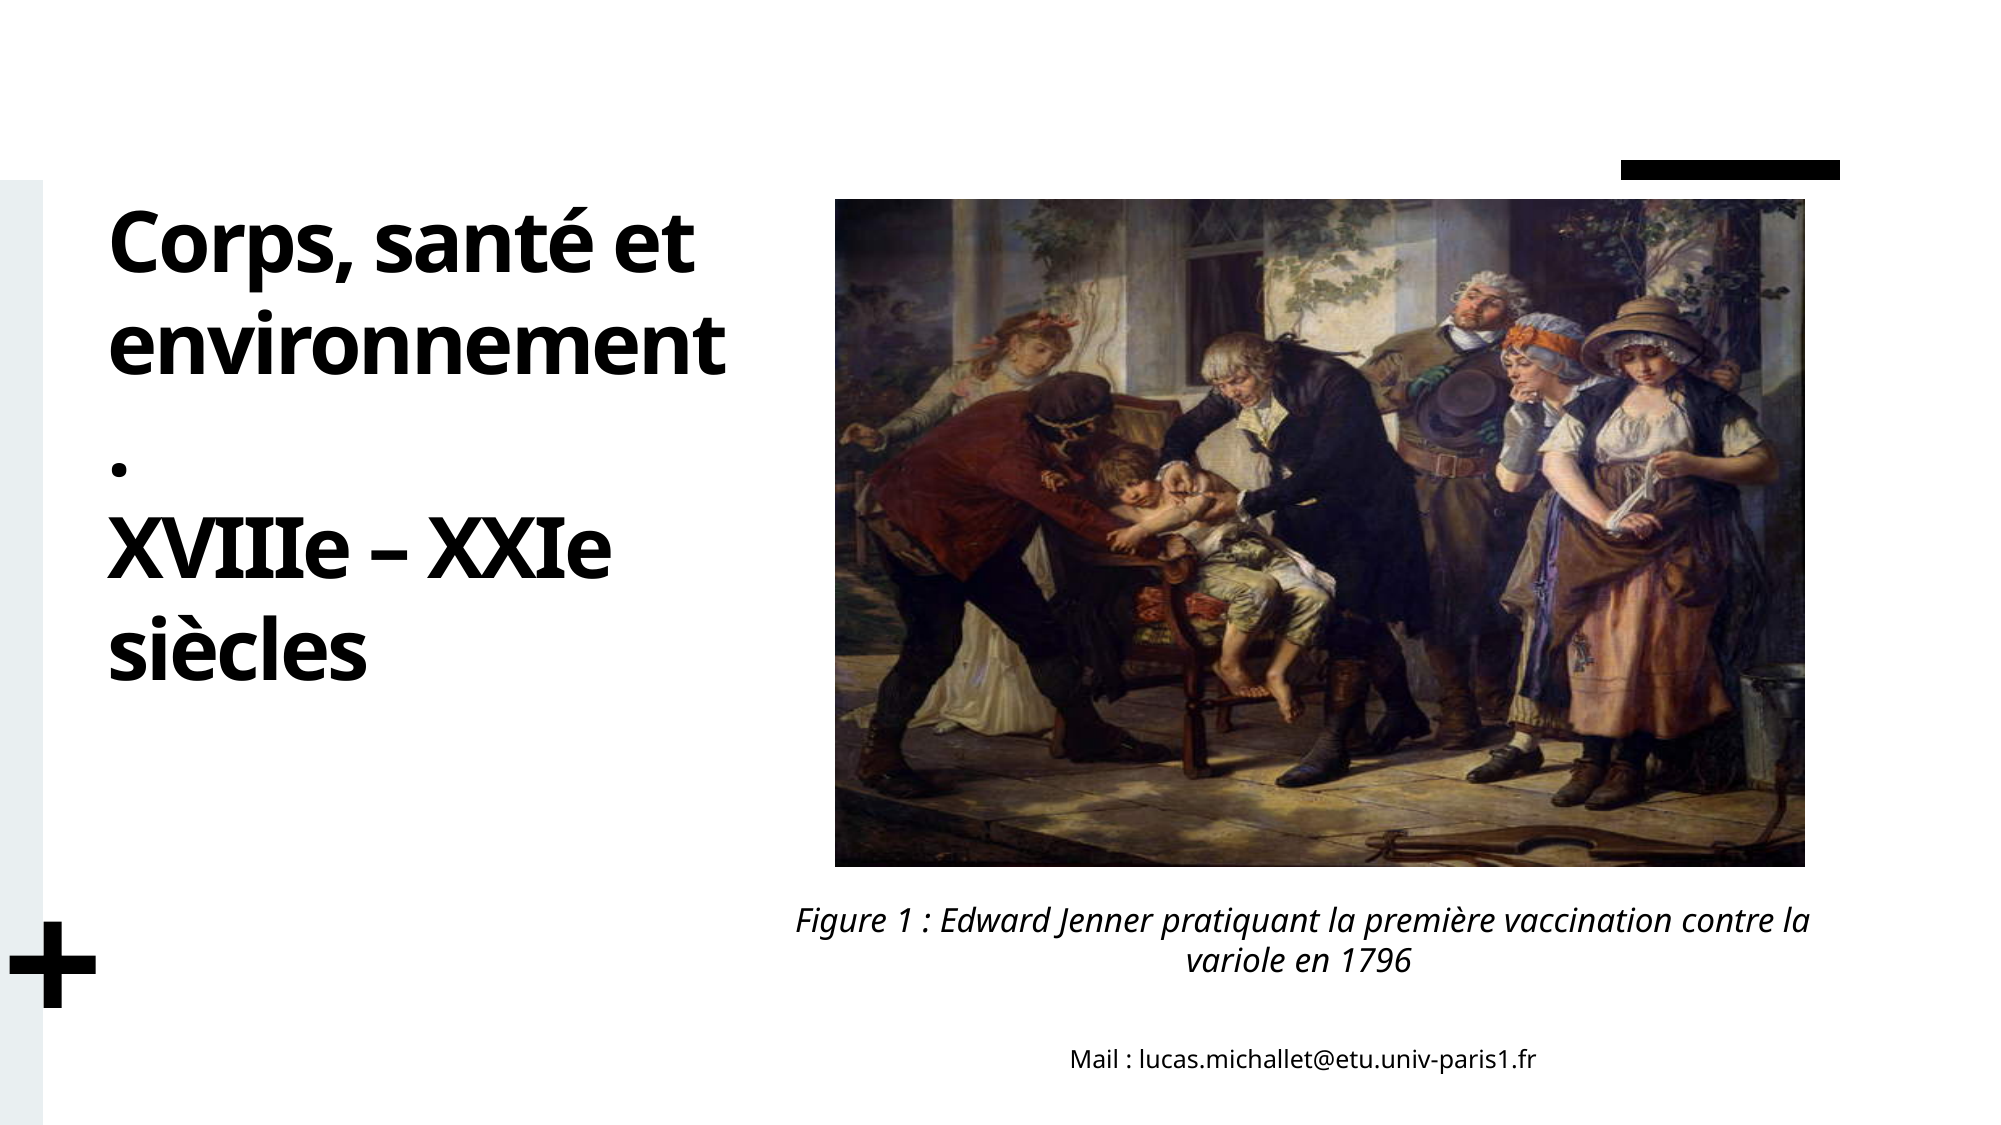

# Corps, santé et environnement . XVIIIe – XXIe siècles
Figure 1 : Edward Jenner pratiquant la première vaccination contre la variole en 1796
Mail : lucas.michallet@etu.univ-paris1.fr